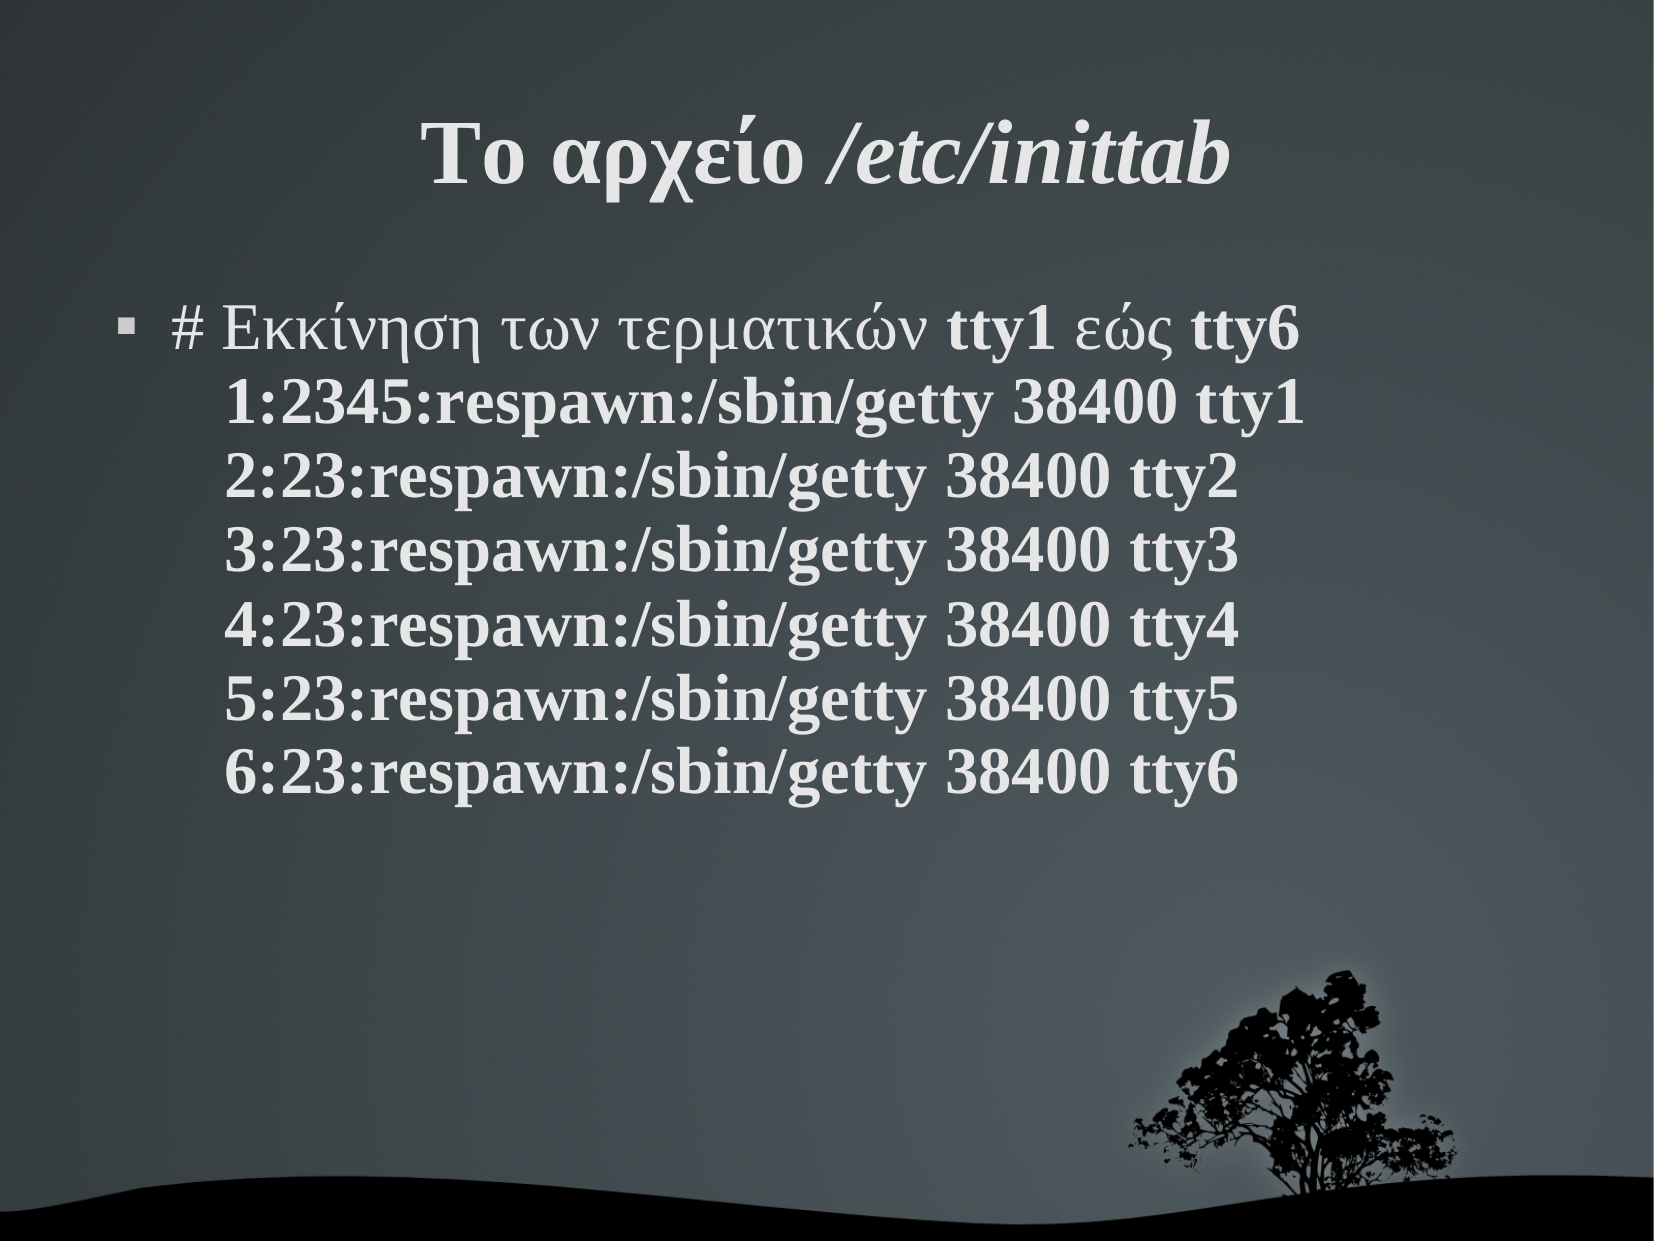

Το αρχείο /etc/inittab
# # Eκκίνηση των τερματικών tty1 εώς tty6 1:2345:respawn:/sbin/getty 38400 tty1 2:23:respawn:/sbin/getty 38400 tty2 3:23:respawn:/sbin/getty 38400 tty3 4:23:respawn:/sbin/getty 38400 tty4 5:23:respawn:/sbin/getty 38400 tty5 6:23:respawn:/sbin/getty 38400 tty6